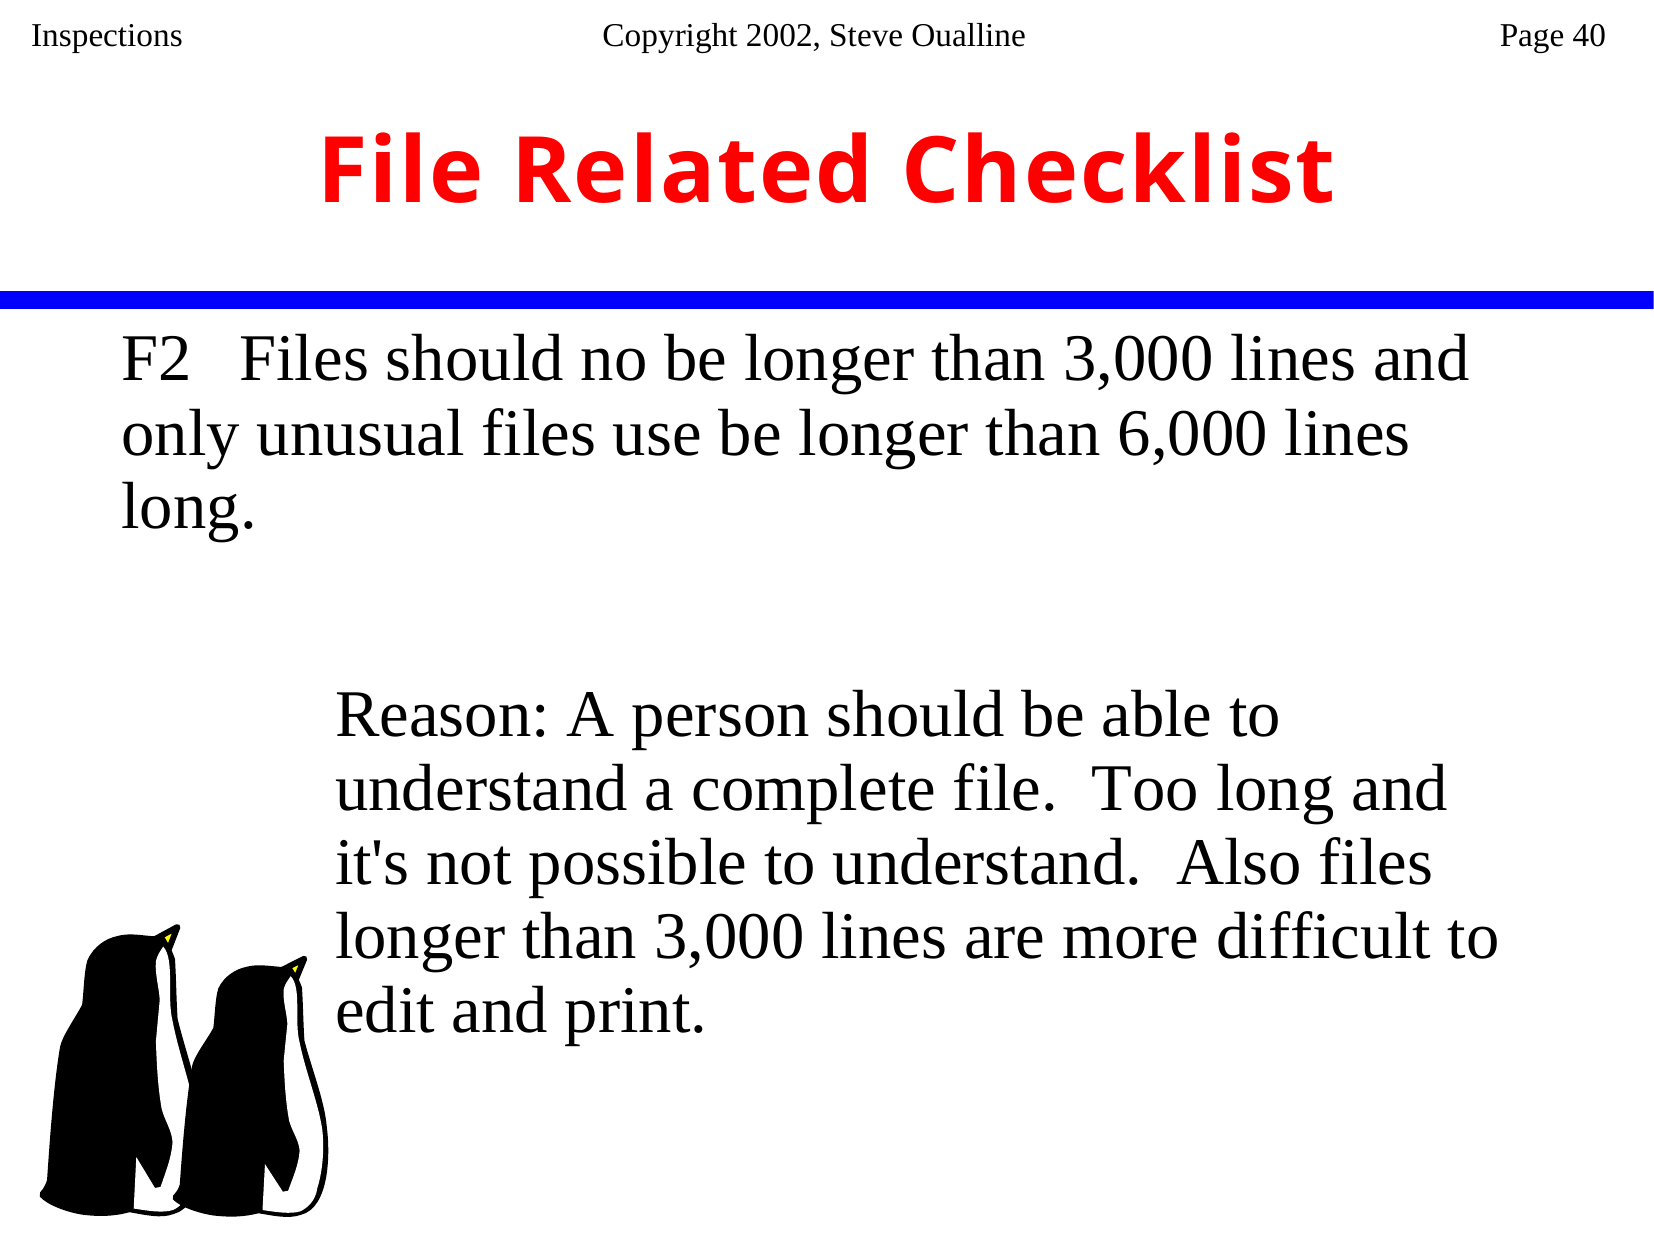

# File Related Checklist
F2	Files should no be longer than 3,000 lines and only unusual files use be longer than 6,000 lines long.
Reason: A person should be able to understand a complete file. Too long and it's not possible to understand. Also files longer than 3,000 lines are more difficult to edit and print.